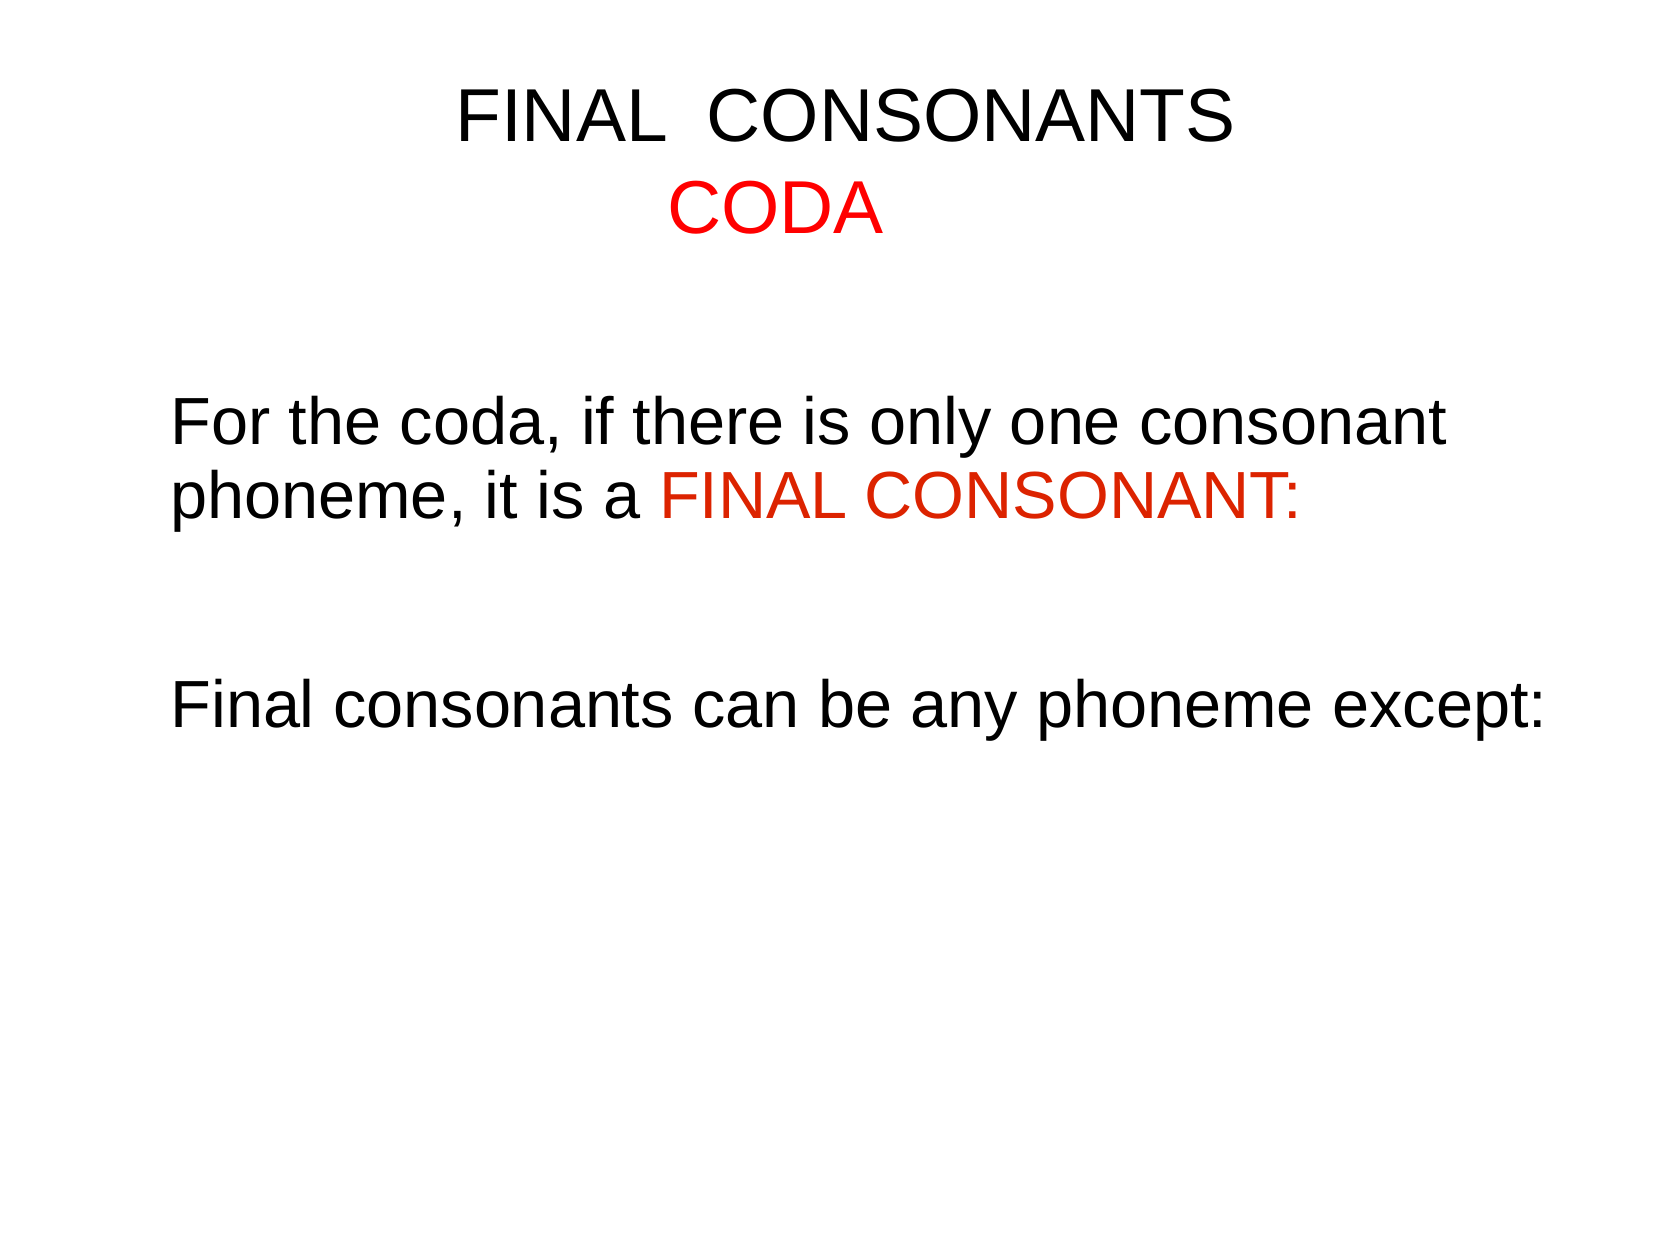

# FINAL CONSONANTS
 CODA
For the coda, if there is only one consonant phoneme, it is a FINAL CONSONANT:
Final consonants can be any phoneme except:
Type 2 examples:
 'bets' /bets/
 'beds' /bedz/
 'backed' /bækt/
 'bagged' /bægd/
 'warmth' /wᴐ:mƟ/